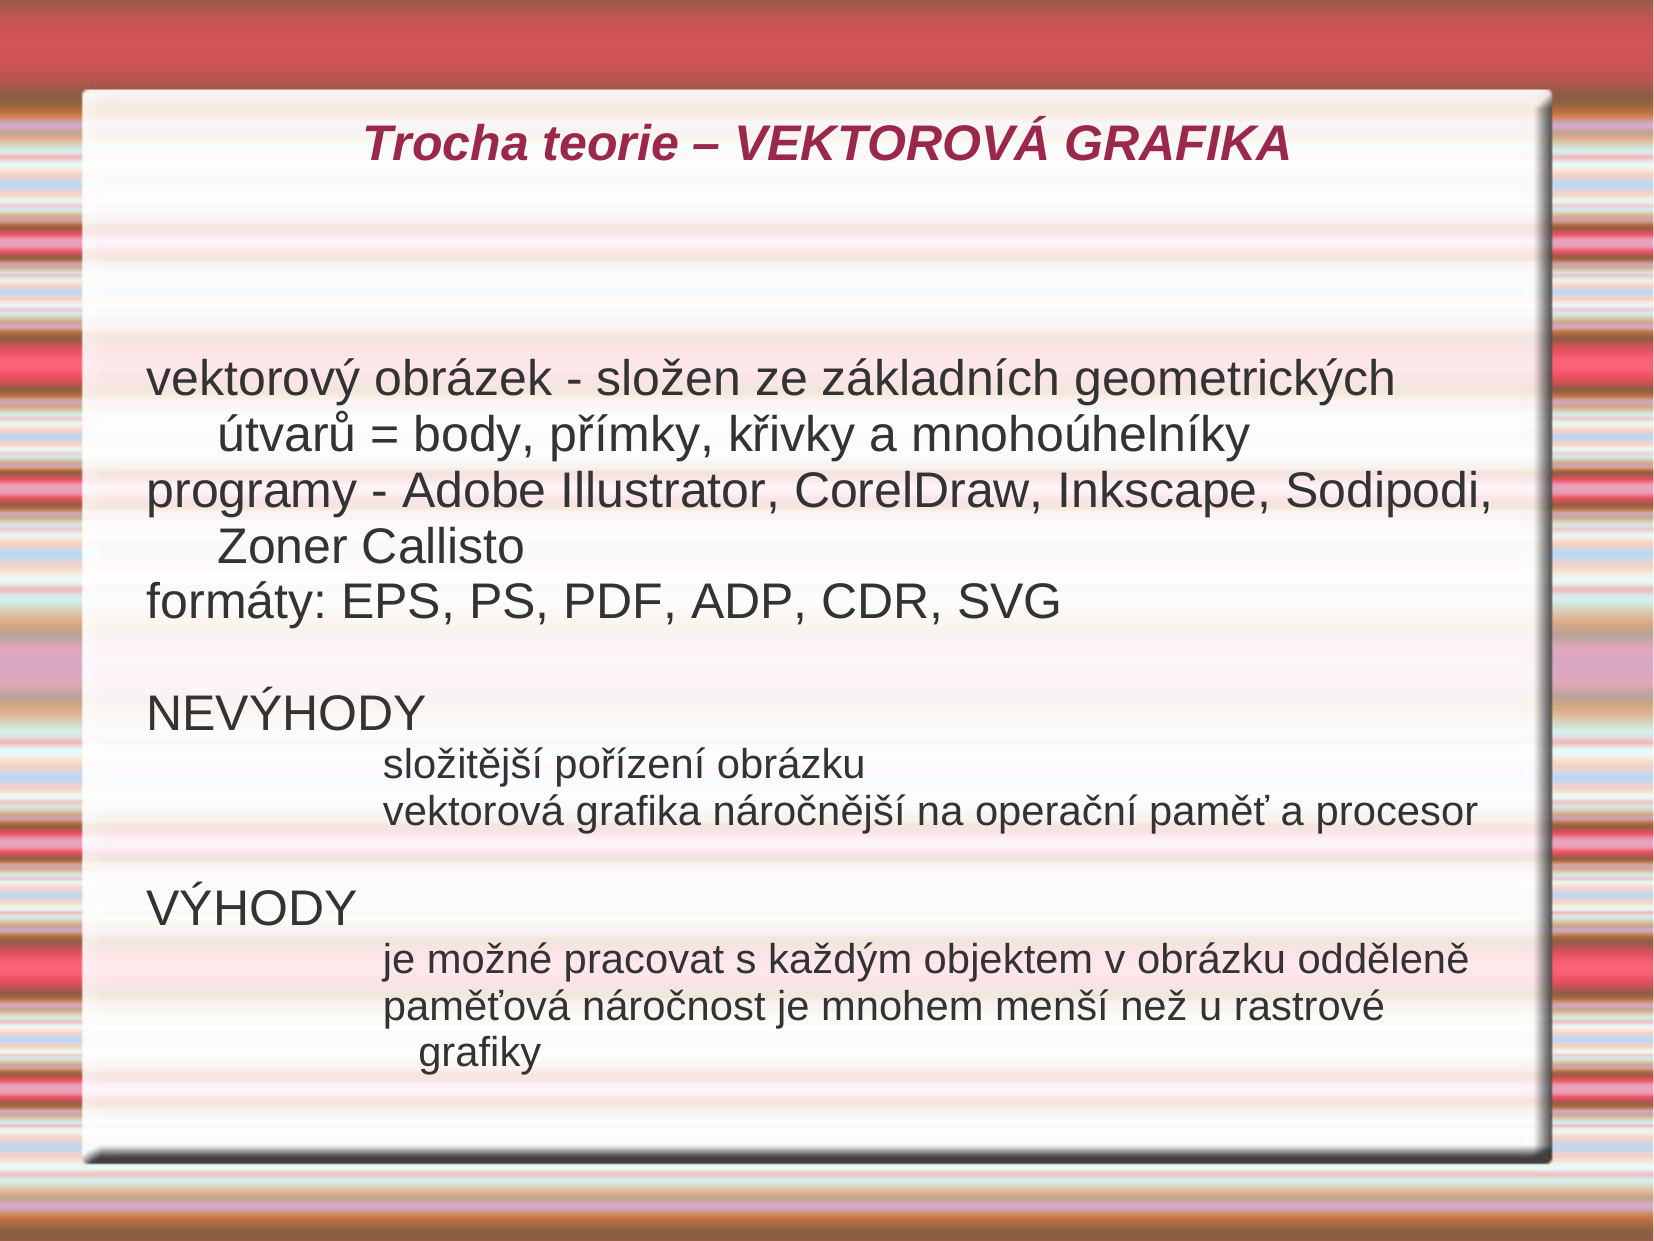

# Trocha teorie – VEKTOROVÁ GRAFIKA
vektorový obrázek - složen ze základních geometrických útvarů = body, přímky, křivky a mnohoúhelníky
programy - Adobe Illustrator, CorelDraw, Inkscape, Sodipodi, Zoner Callisto
formáty: EPS, PS, PDF, ADP, CDR, SVG
NEVÝHODY
složitější pořízení obrázku
vektorová grafika náročnější na operační paměť a procesor
VÝHODY
je možné pracovat s každým objektem v obrázku odděleně
paměťová náročnost je mnohem menší než u rastrové grafiky